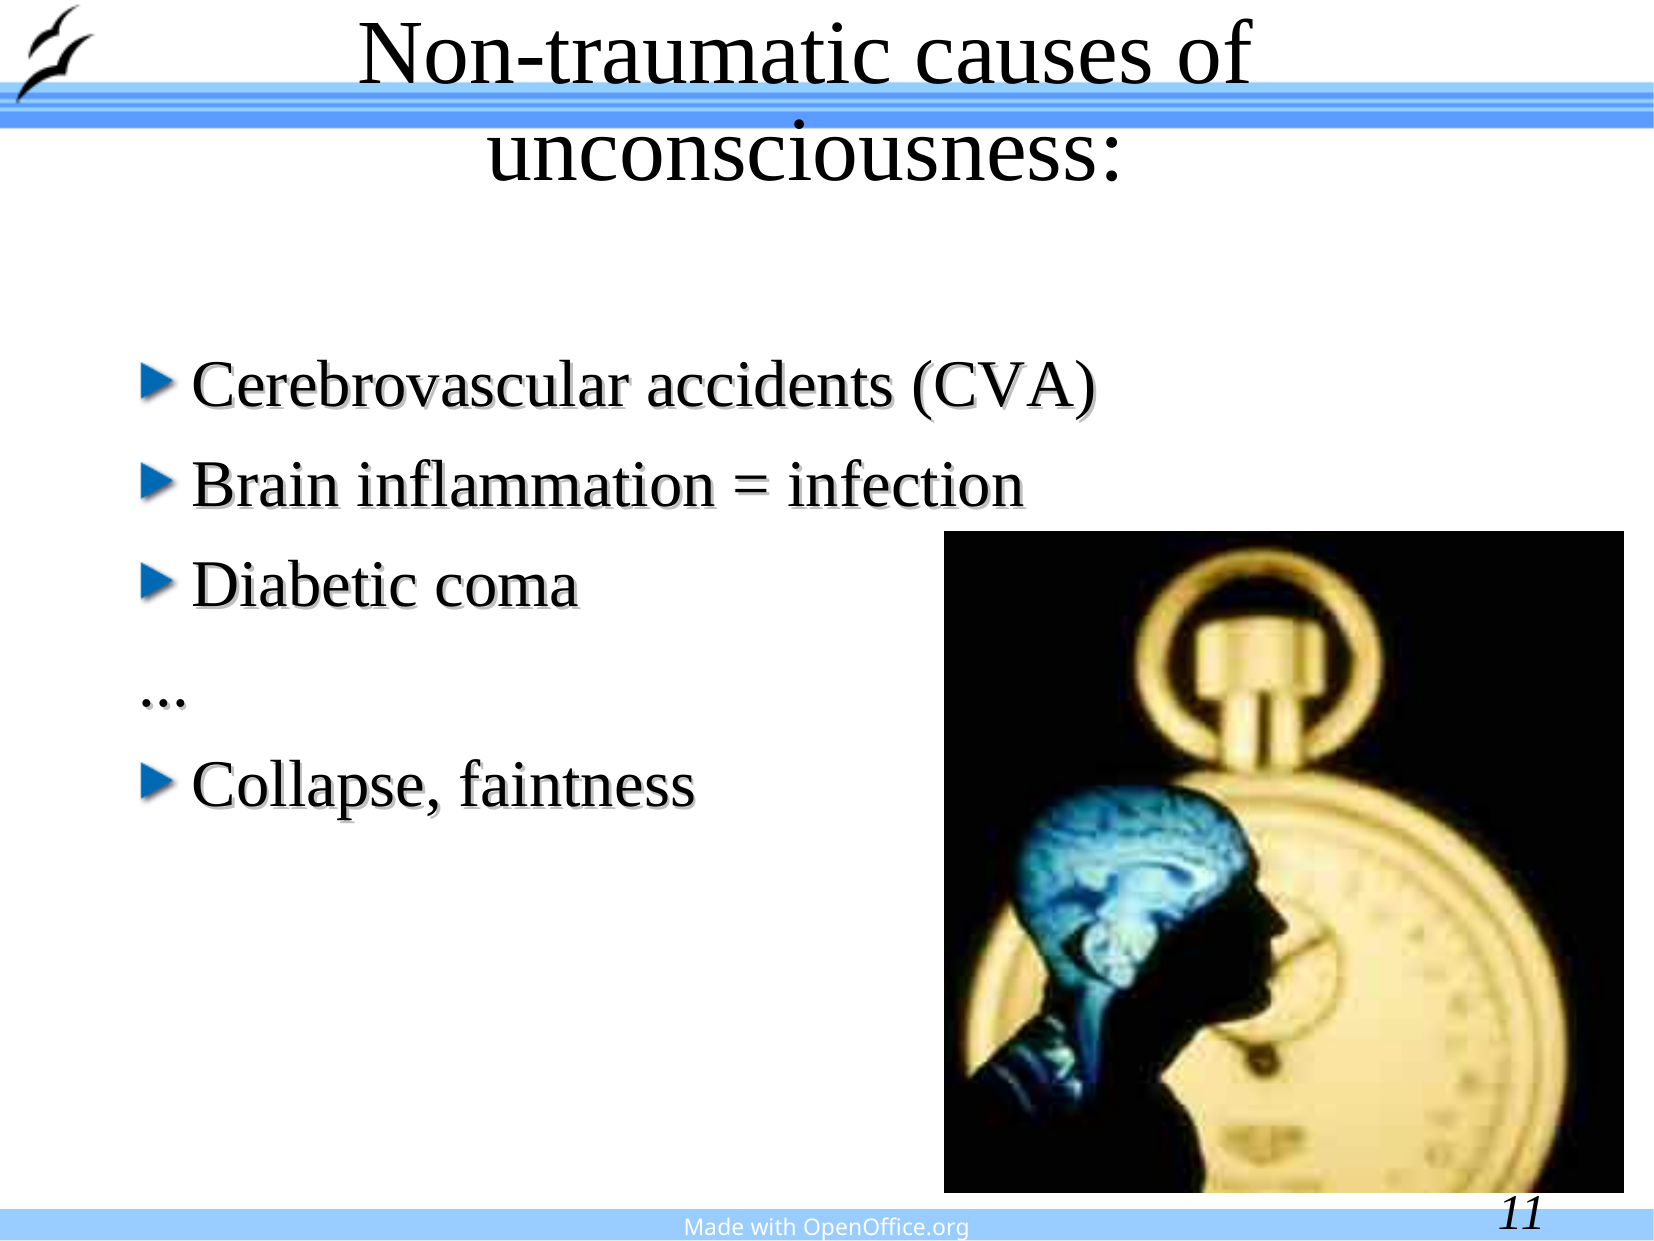

# Non-traumatic causes of unconsciousness:
Cerebrovascular accidents (CVA)
Brain inflammation = infection
Diabetic coma
...
Collapse, faintness